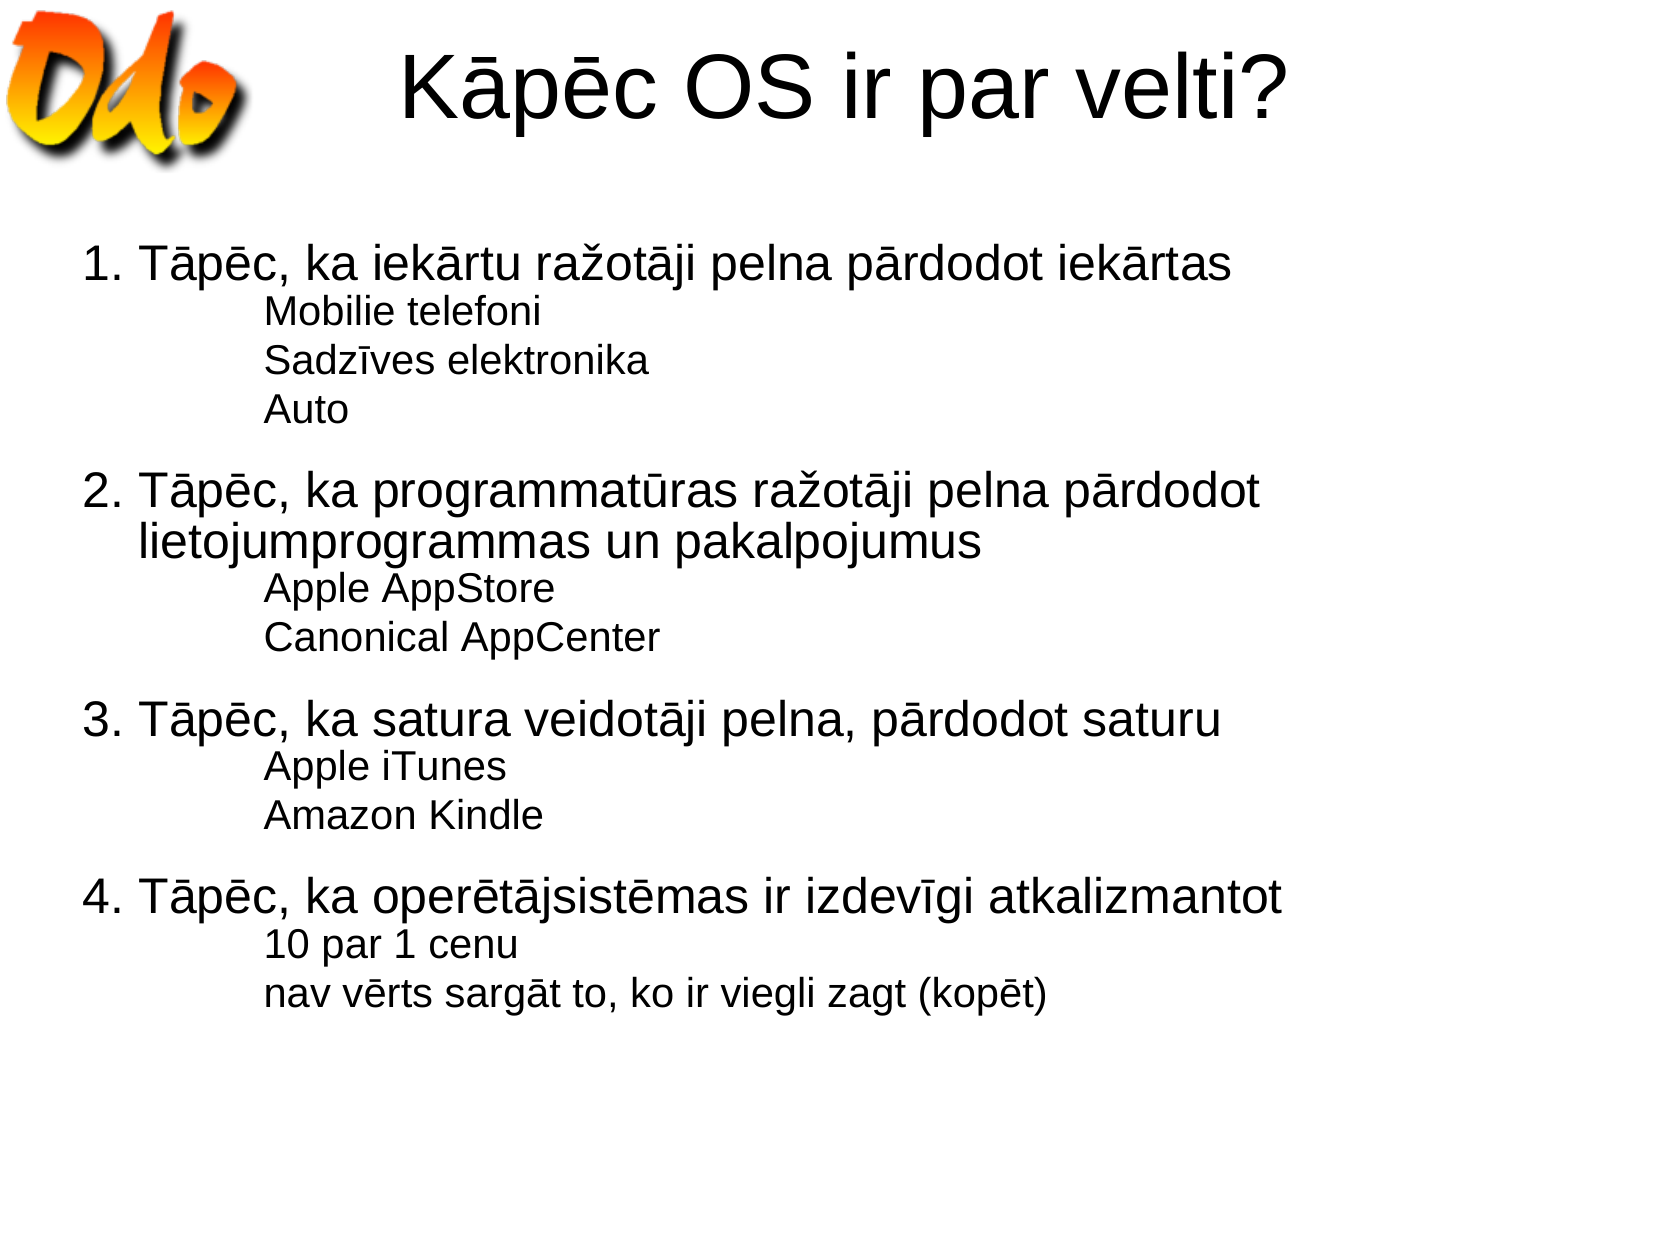

# Kāpēc OS ir par velti?
Tāpēc, ka iekārtu ražotāji pelna pārdodot iekārtas
Mobilie telefoni
Sadzīves elektronika
Auto
Tāpēc, ka programmatūras ražotāji pelna pārdodot lietojumprogrammas un pakalpojumus
Apple AppStore
Canonical AppCenter
Tāpēc, ka satura veidotāji pelna, pārdodot saturu
Apple iTunes
Amazon Kindle
Tāpēc, ka operētājsistēmas ir izdevīgi atkalizmantot
10 par 1 cenu
nav vērts sargāt to, ko ir viegli zagt (kopēt)